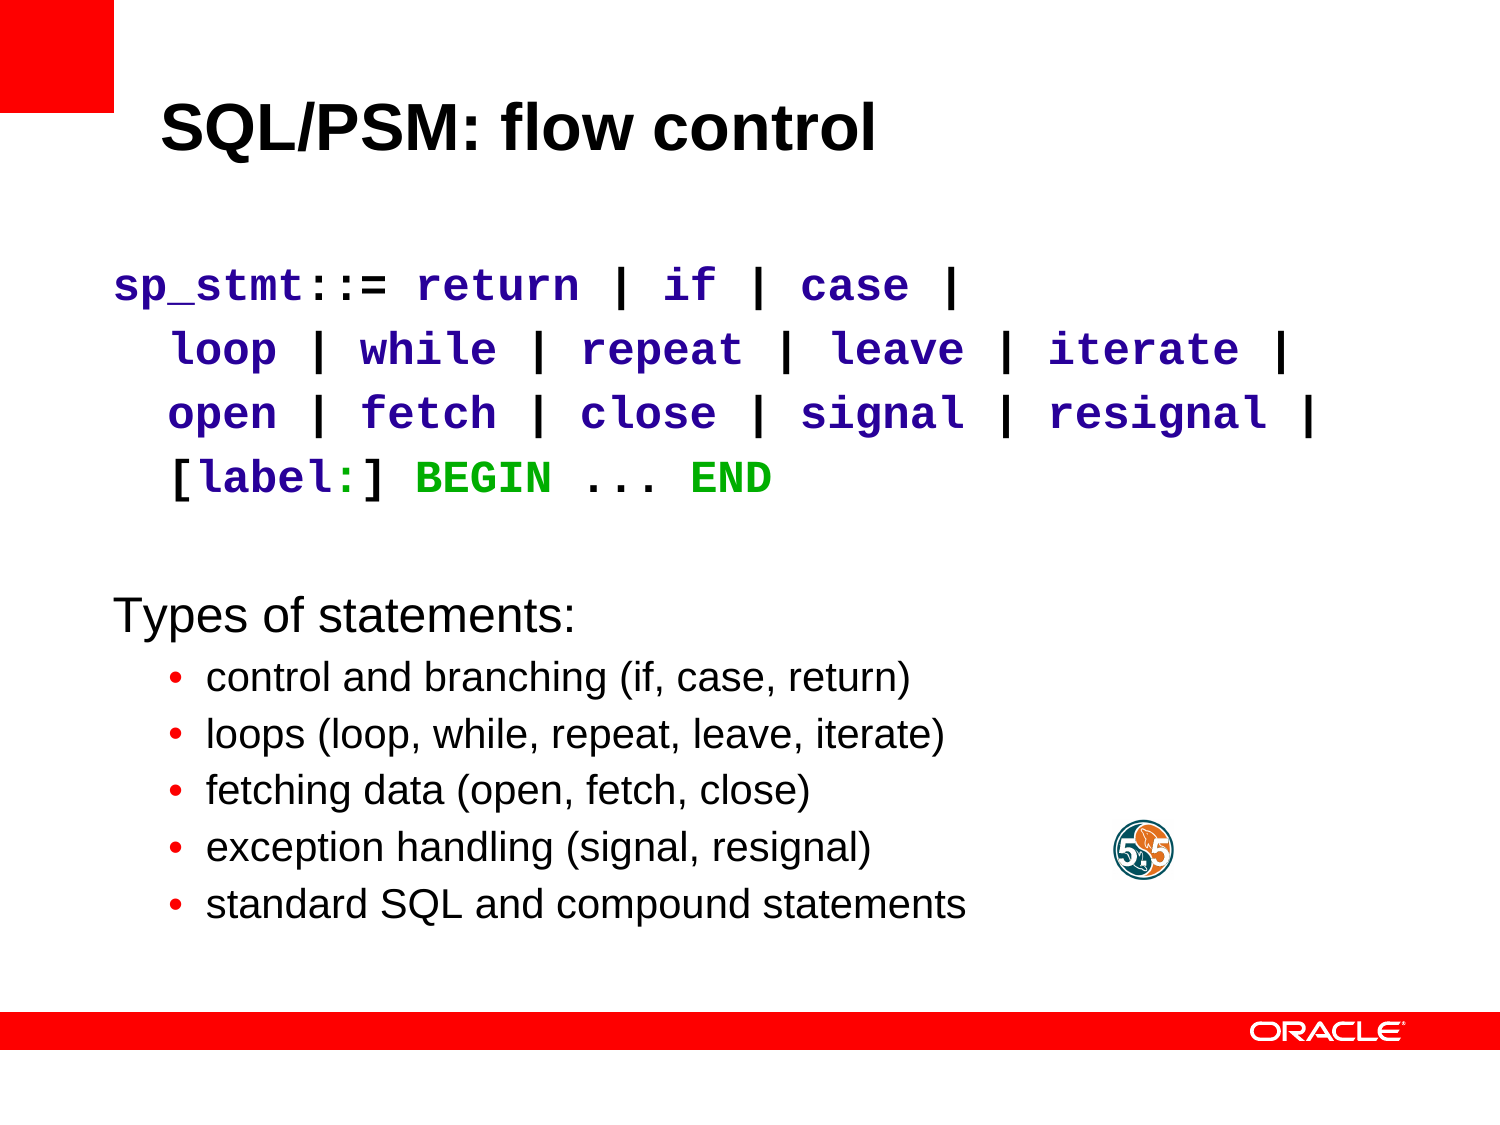

# SQL/PSM: flow control
sp_stmt::= return | if | case |
 loop | while | repeat | leave | iterate |
 open | fetch | close | signal | resignal |
 [label:] BEGIN ... END
Types of statements:
control and branching (if, case, return)
loops (loop, while, repeat, leave, iterate)
fetching data (open, fetch, close)
exception handling (signal, resignal)
standard SQL and compound statements